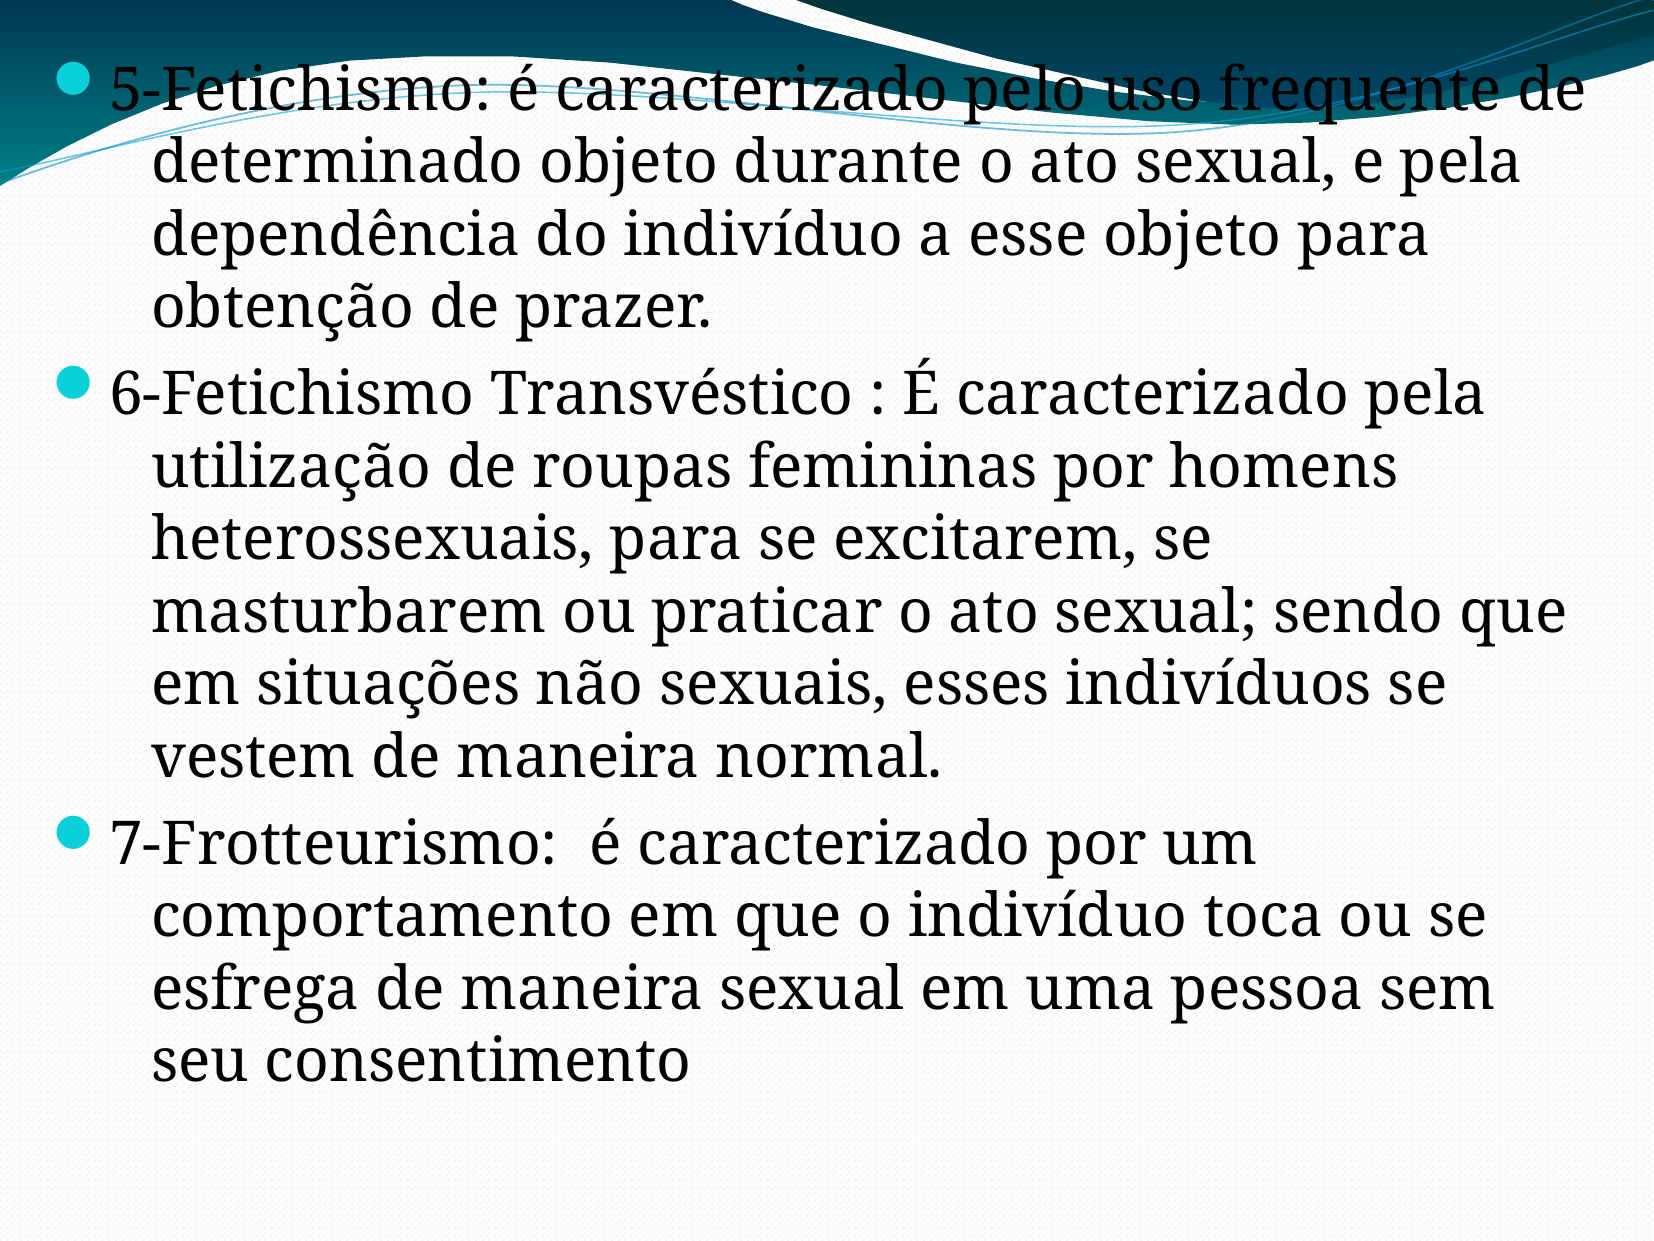

# 5-Fetichismo: é caracterizado pelo uso frequente de determinado objeto durante o ato sexual, e pela dependência do indivíduo a esse objeto para obtenção de prazer.
6-Fetichismo Transvéstico : É caracterizado pela utilização de roupas femininas por homens heterossexuais, para se excitarem, se masturbarem ou praticar o ato sexual; sendo que em situações não sexuais, esses indivíduos se vestem de maneira normal.
7-Frotteurismo: é caracterizado por um comportamento em que o indivíduo toca ou se esfrega de maneira sexual em uma pessoa sem seu consentimento